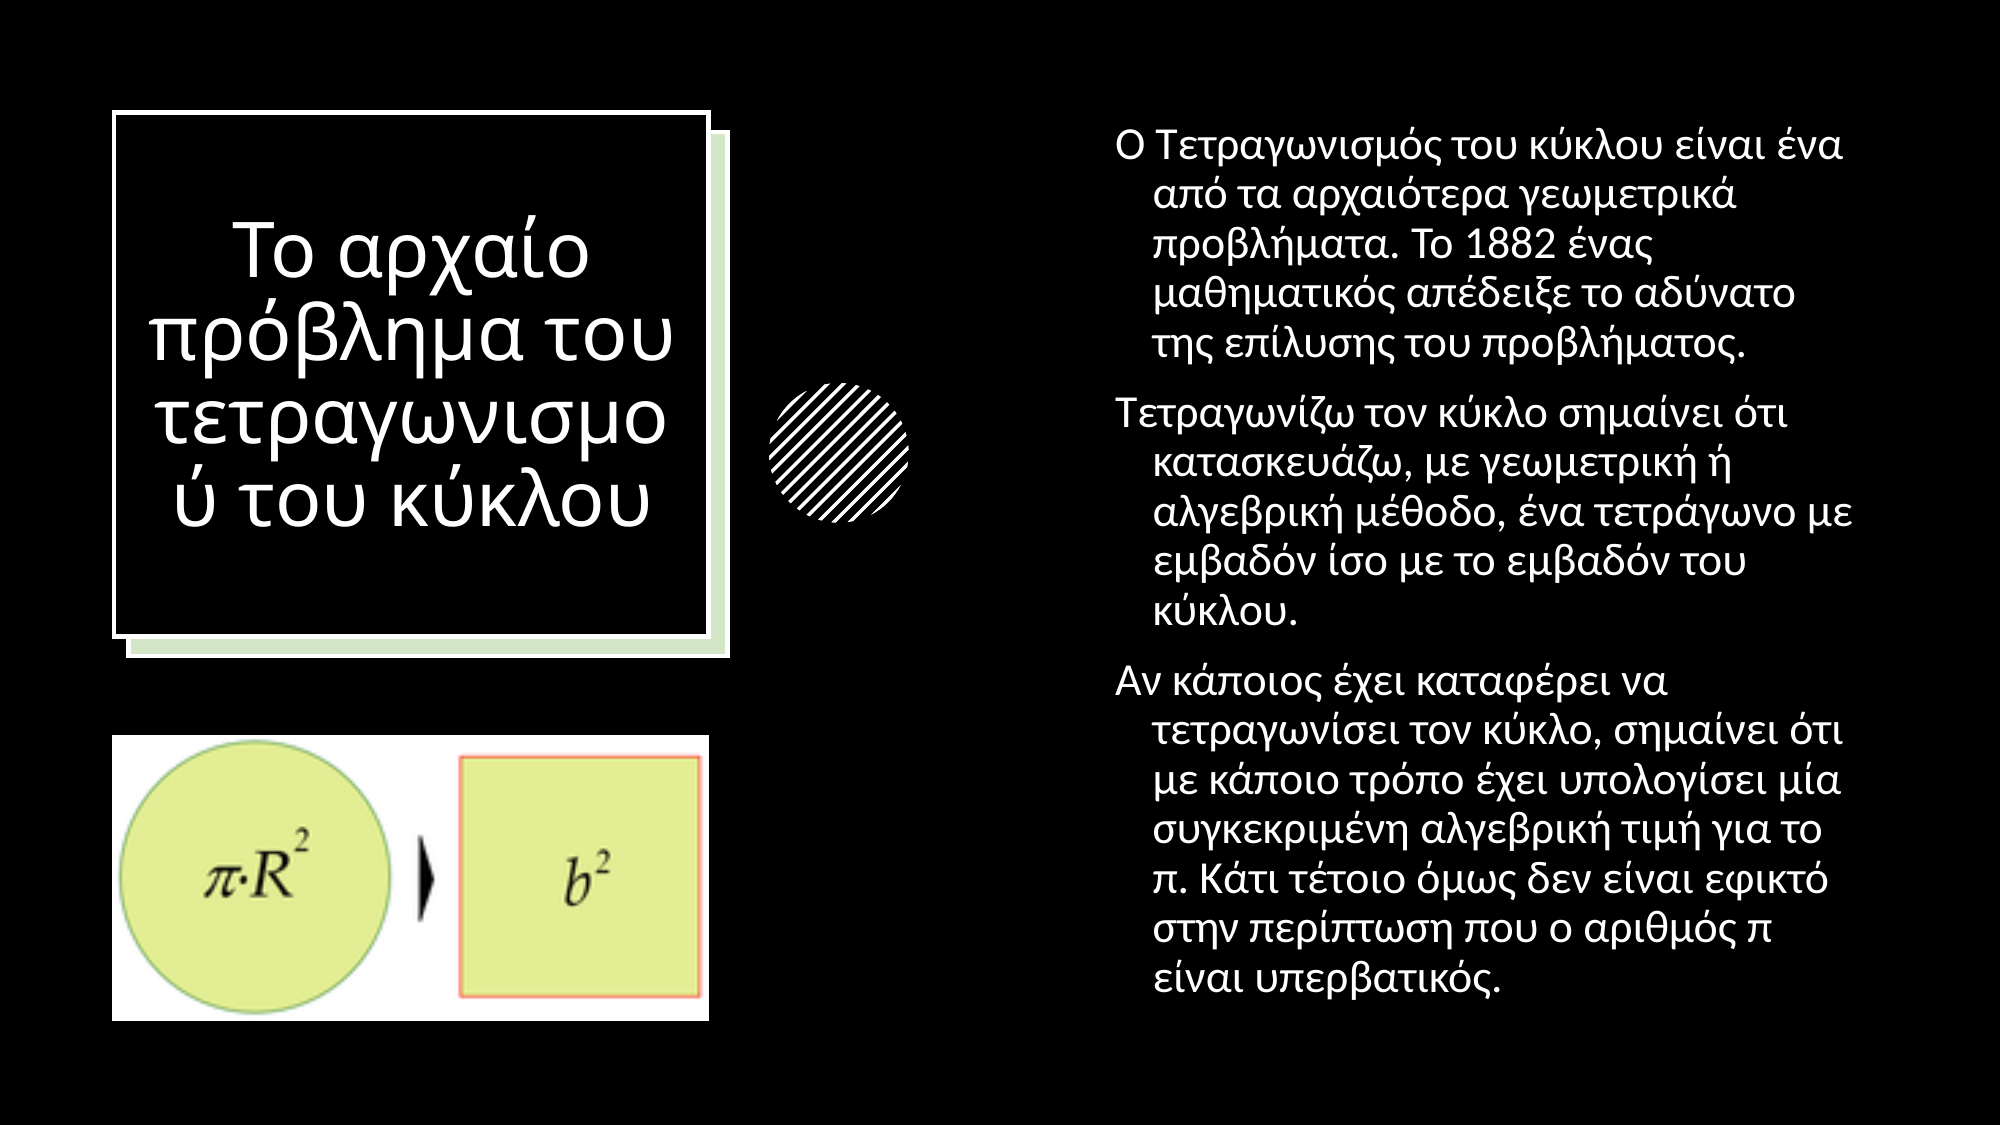

Ο Τετραγωνισμός του κύκλου είναι ένα από τα αρχαιότερα γεωμετρικά προβλήματα. Το 1882 ένας μαθηματικός απέδειξε το αδύνατο της επίλυσης του προβλήματος.
Τετραγωνίζω τον κύκλο σημαίνει ότι κατασκευάζω, με γεωμετρική ή αλγεβρική μέθοδο, ένα τετράγωνο με εμβαδόν ίσο με το εμβαδόν του κύκλου.
Αν κάποιος έχει καταφέρει να τετραγωνίσει τον κύκλο, σημαίνει ότι με κάποιο τρόπο έχει υπολογίσει μία συγκεκριμένη αλγεβρική τιμή για το π. Κάτι τέτοιο όμως δεν είναι εφικτό στην περίπτωση που ο αριθμός π είναι υπερβατικός.
# Το αρχαίο πρόβλημα του τετραγωνισμού του κύκλου